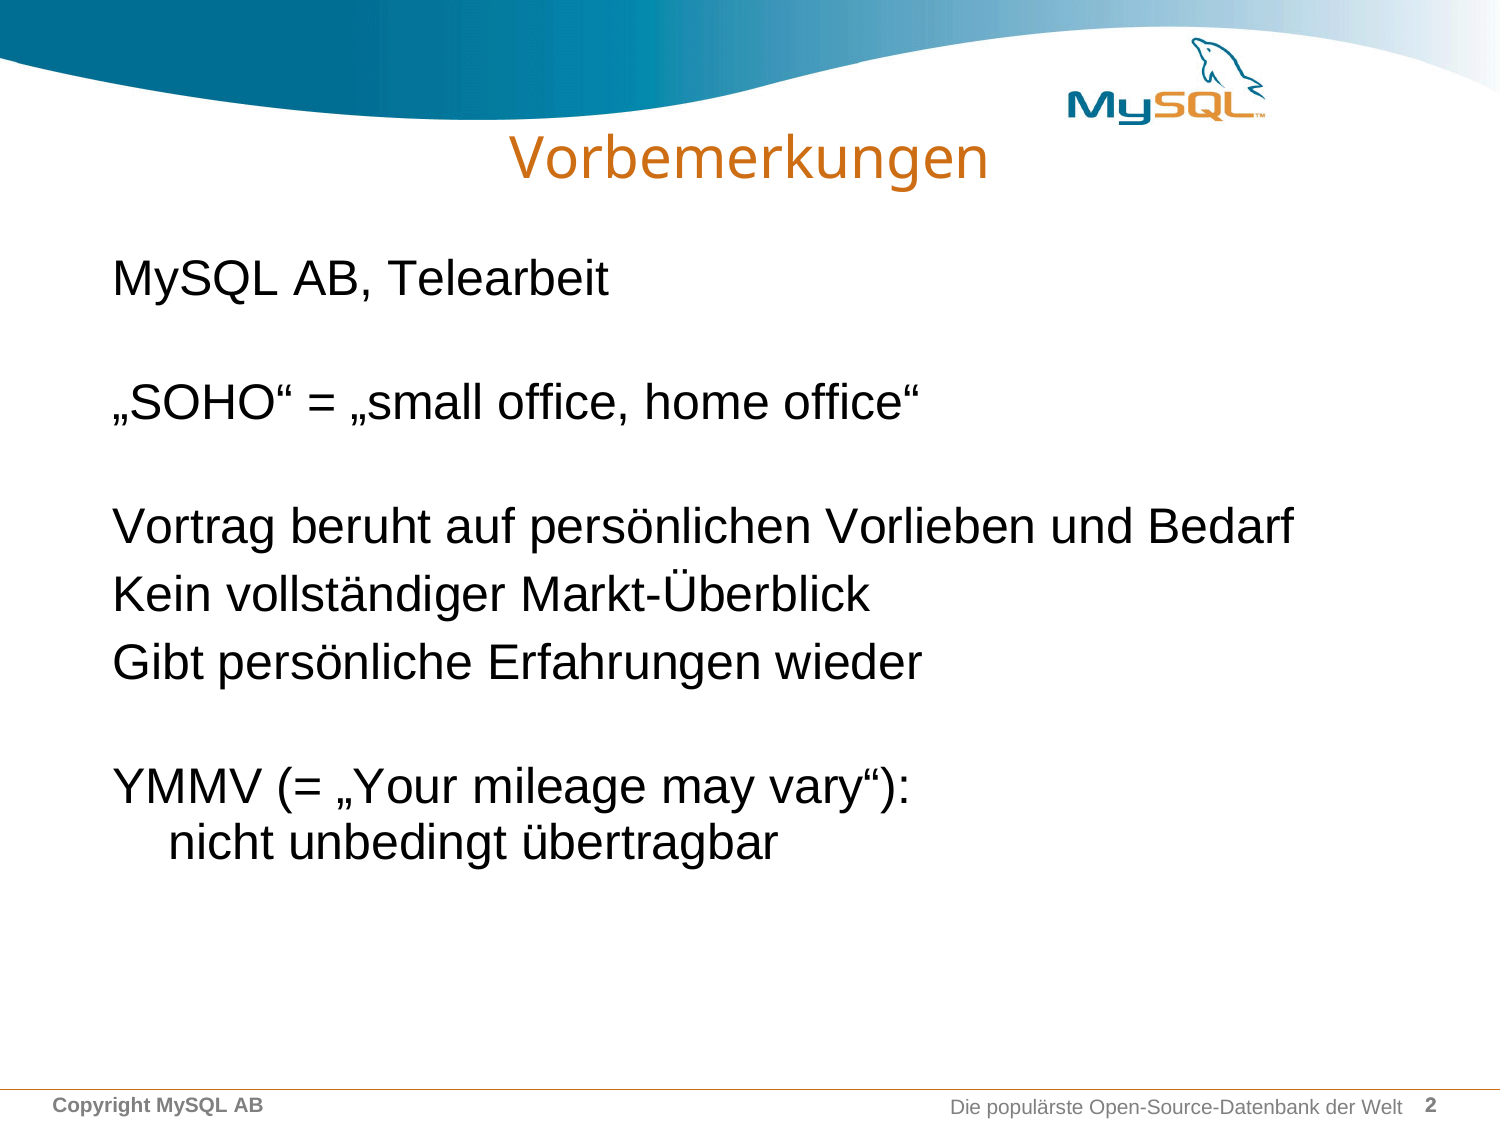

# Vorbemerkungen
MySQL AB, Telearbeit
„SOHO“ = „small office, home office“
Vortrag beruht auf persönlichen Vorlieben und Bedarf
Kein vollständiger Markt-Überblick
Gibt persönliche Erfahrungen wieder
YMMV (= „Your mileage may vary“):
nicht unbedingt übertragbar